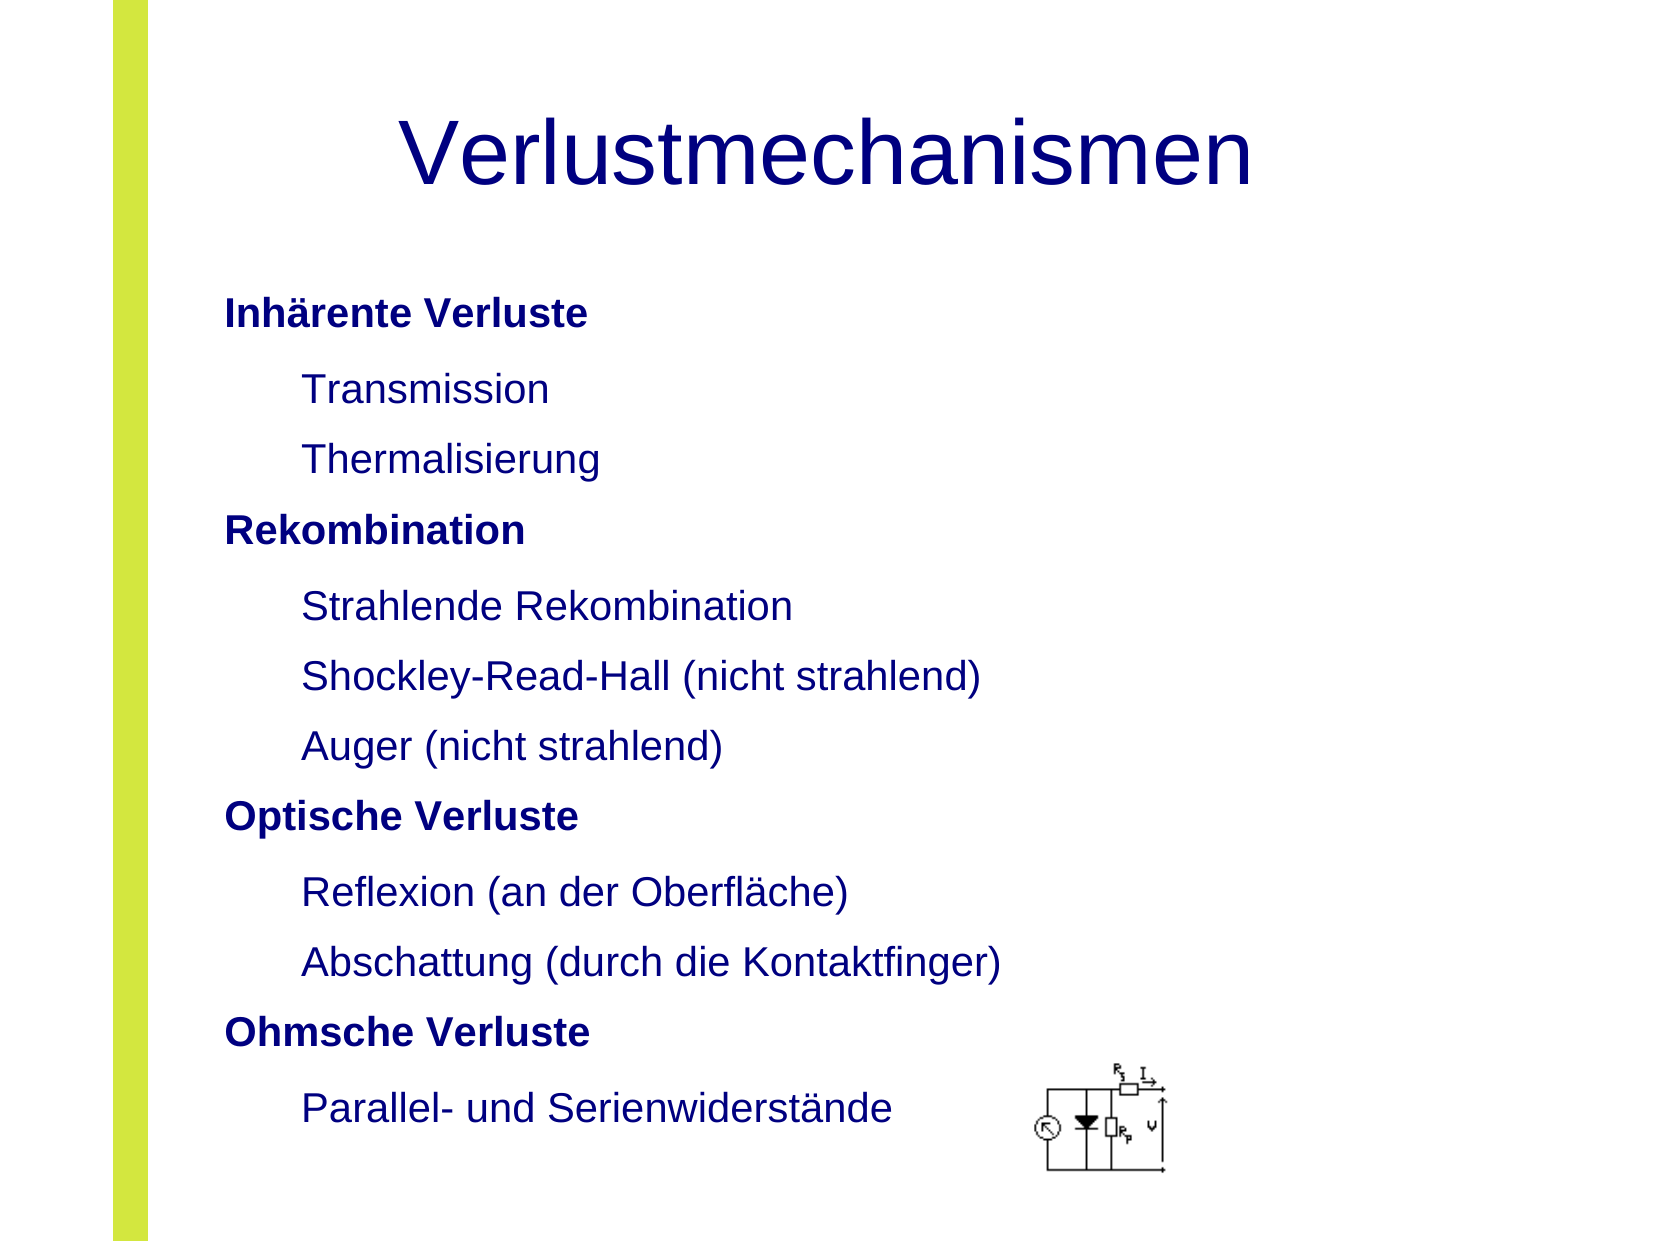

# Verlustmechanismen
Inhärente Verluste
Transmission
Thermalisierung
Rekombination
Strahlende Rekombination
Shockley-Read-Hall (nicht strahlend)
Auger (nicht strahlend)
Optische Verluste
Reflexion (an der Oberfläche)
Abschattung (durch die Kontaktfinger)
Ohmsche Verluste
Parallel- und Serienwiderstände